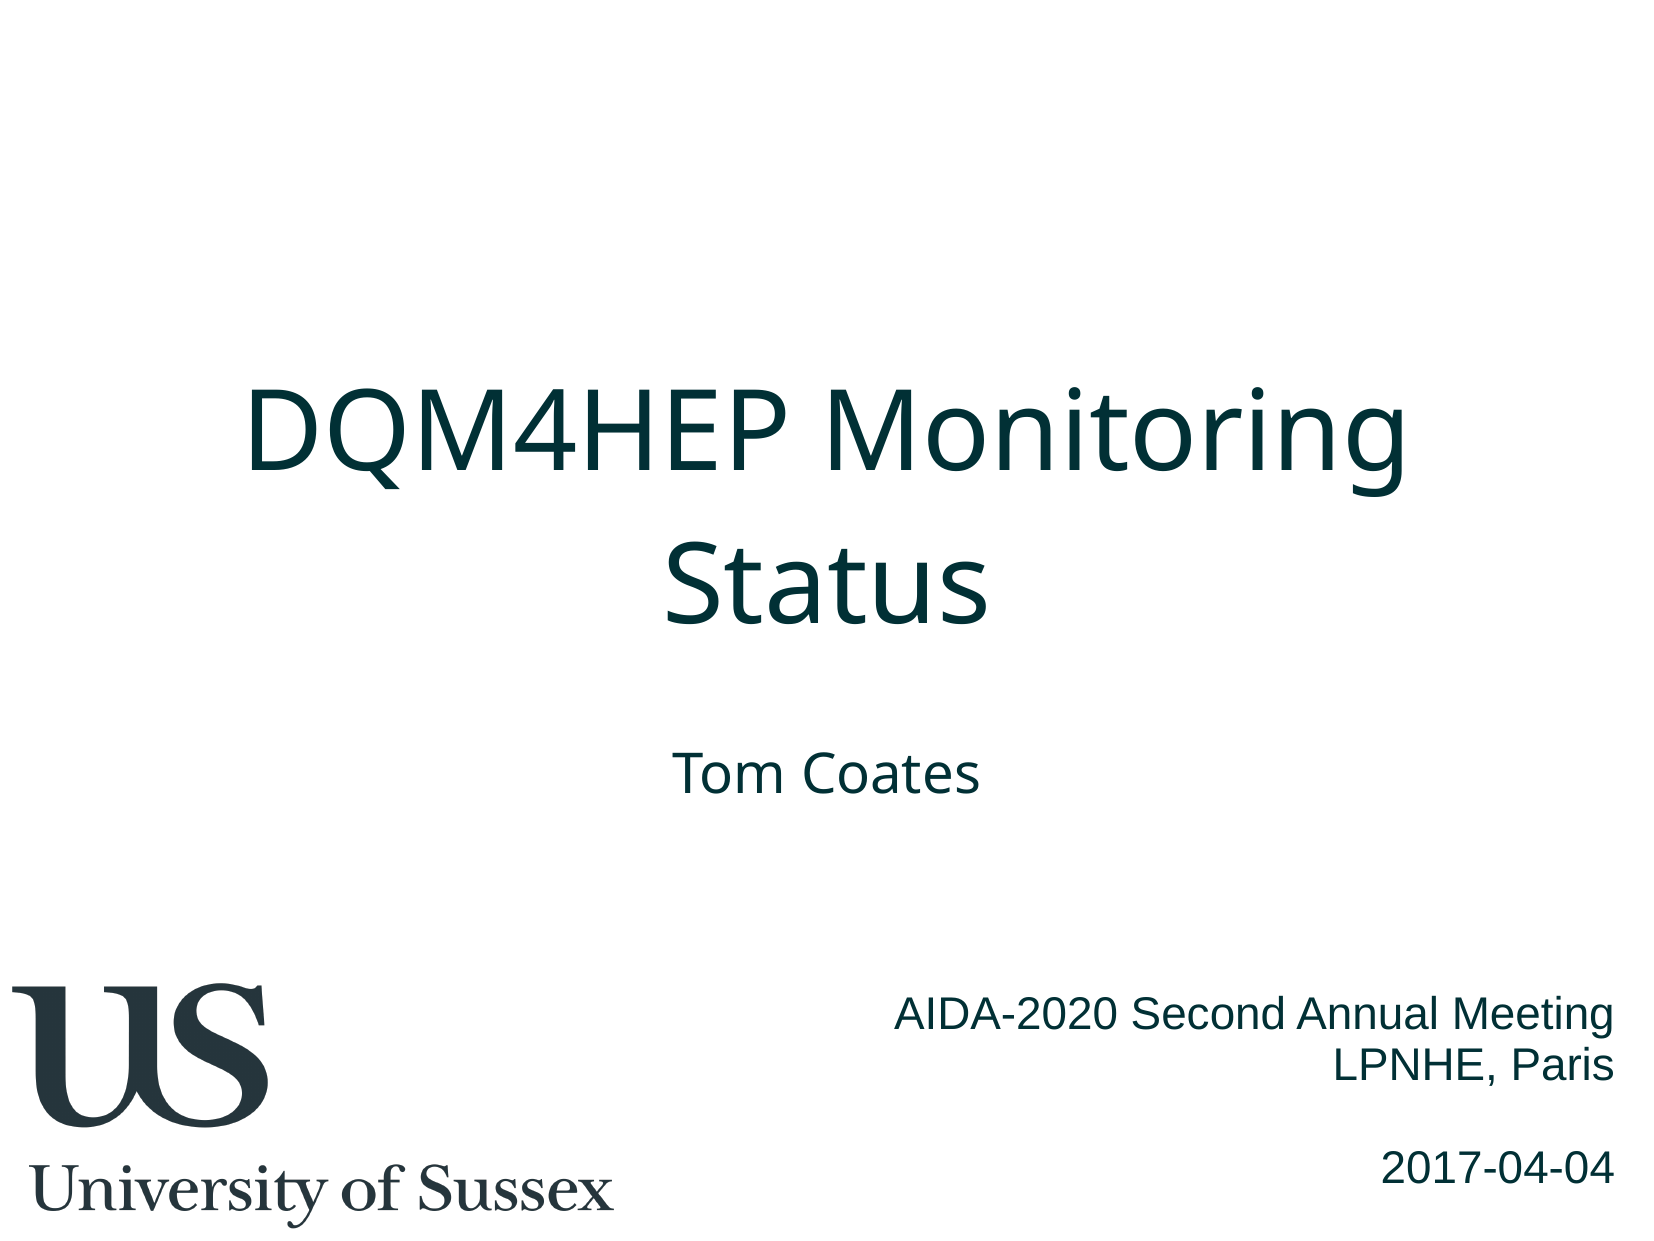

DQM4HEP Monitoring
Status
Tom Coates
AIDA-2020 Second Annual Meeting
LPNHE, Paris
2017-04-04